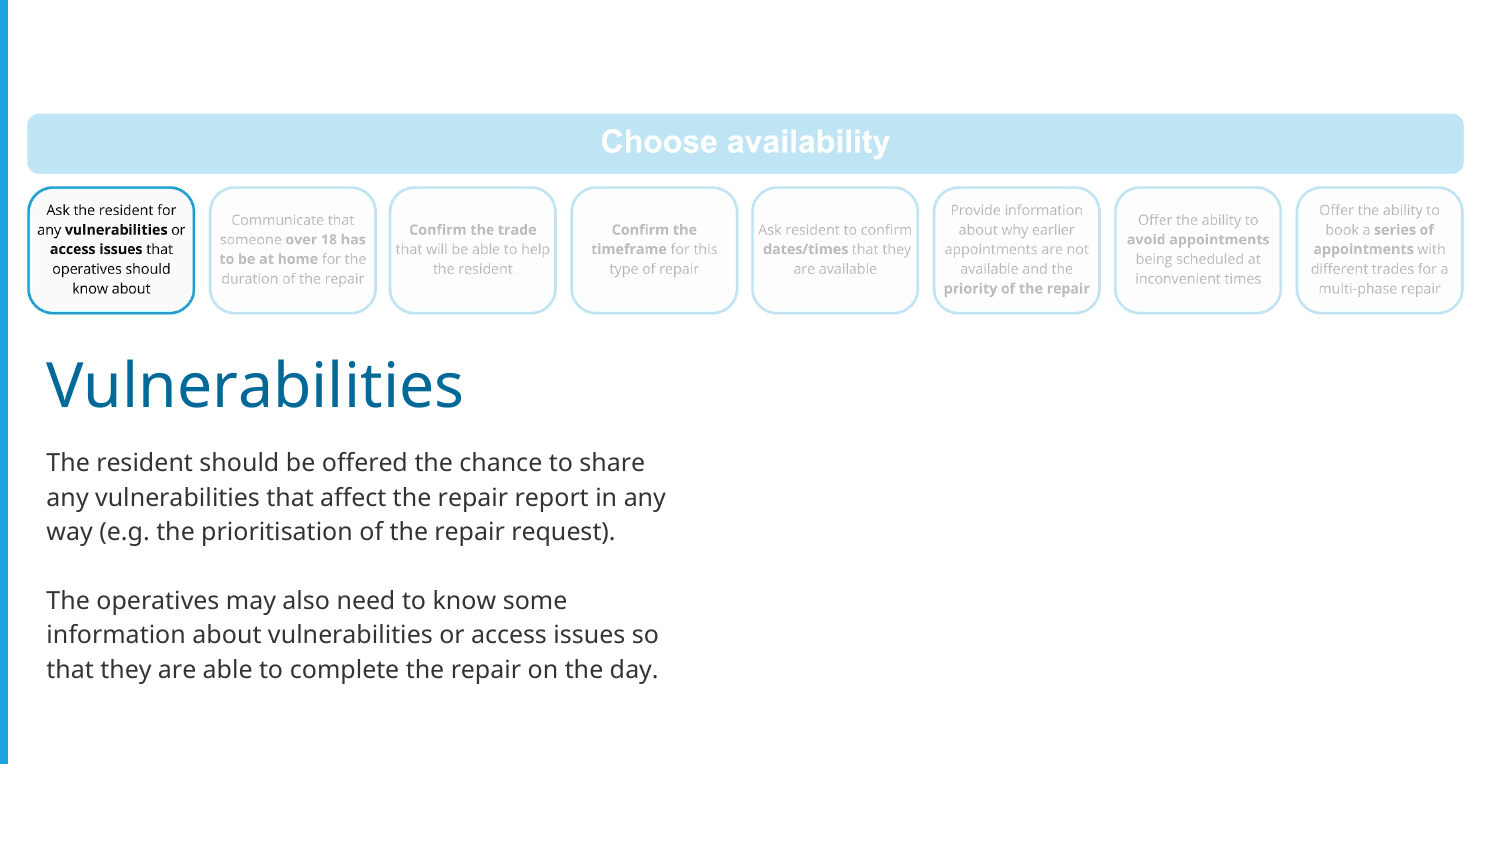

Vulnerabilities
The resident should be offered the chance to share any vulnerabilities that affect the repair report in any way (e.g. the prioritisation of the repair request).
The operatives may also need to know some information about vulnerabilities or access issues so that they are able to complete the repair on the day.